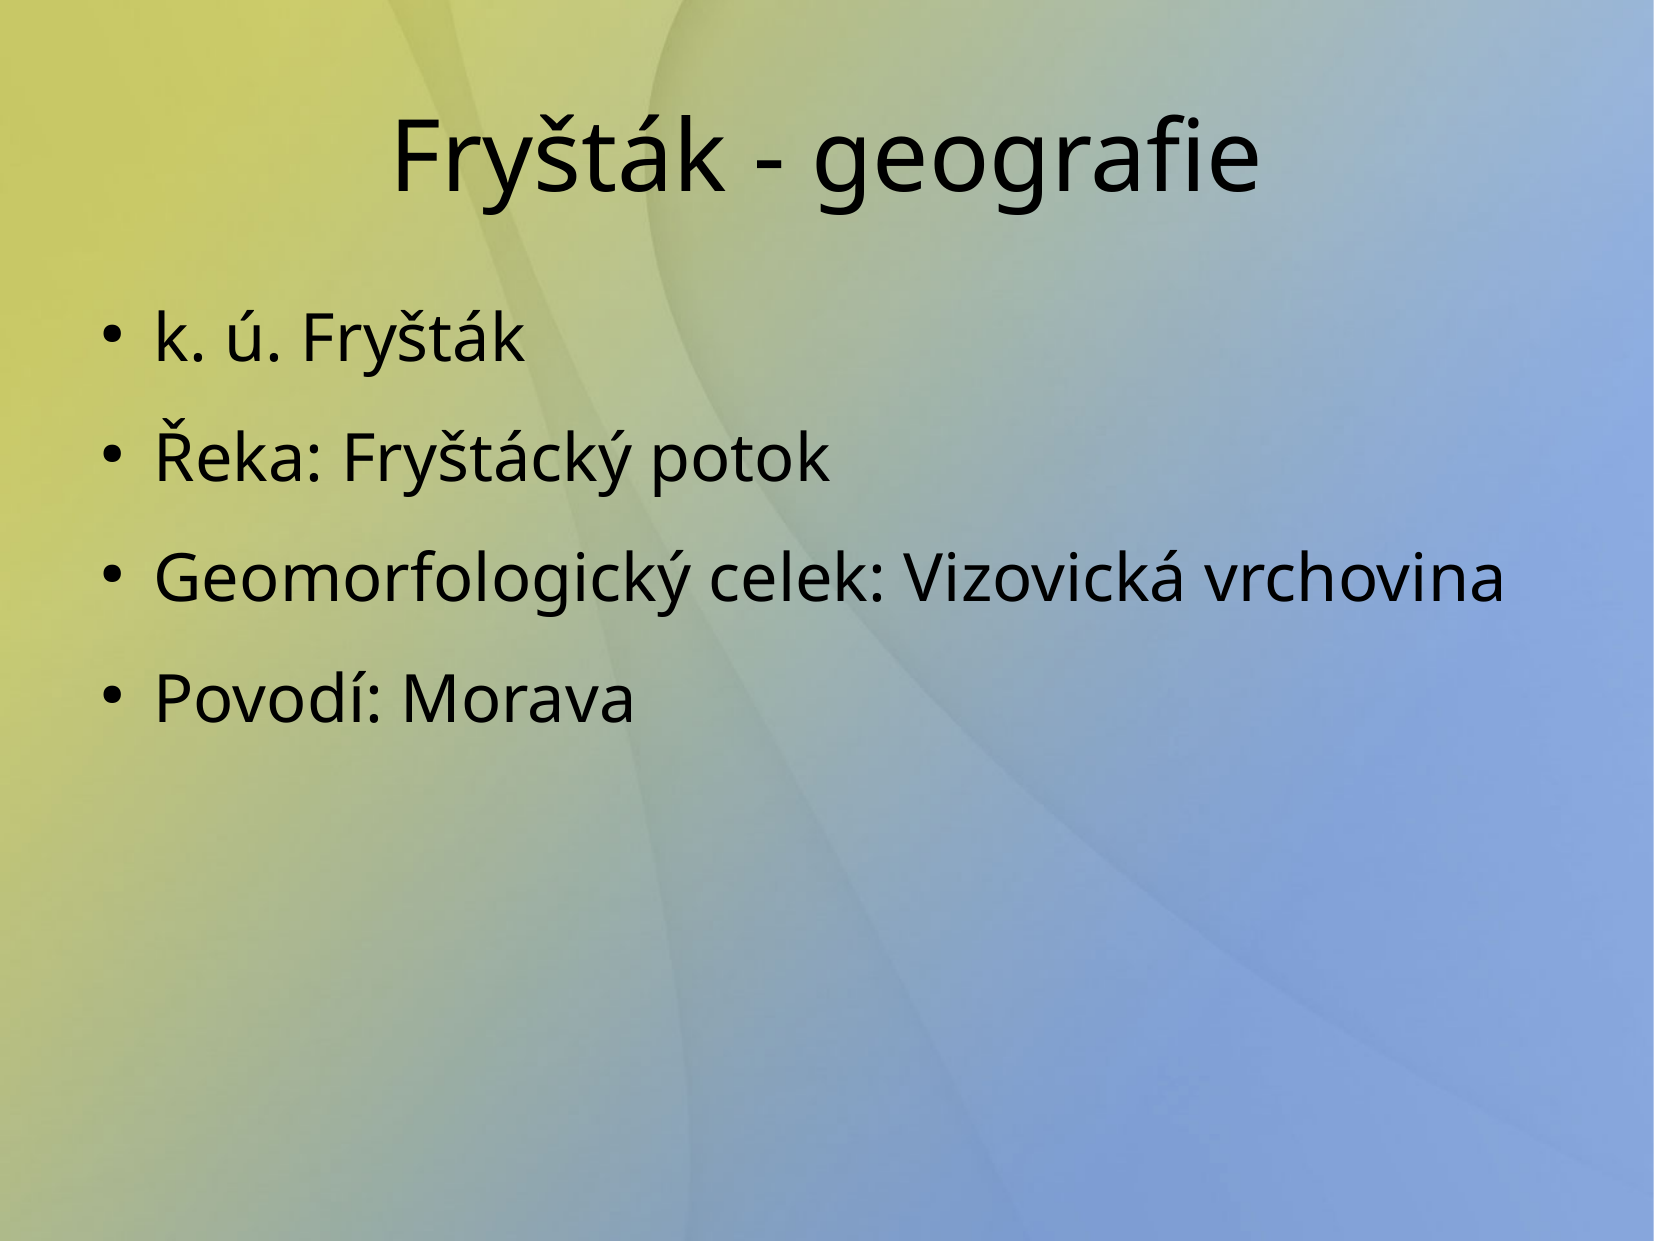

# Fryšták - geografie
k. ú. Fryšták
Řeka: Fryštácký potok
Geomorfologický celek: Vizovická vrchovina
Povodí: Morava